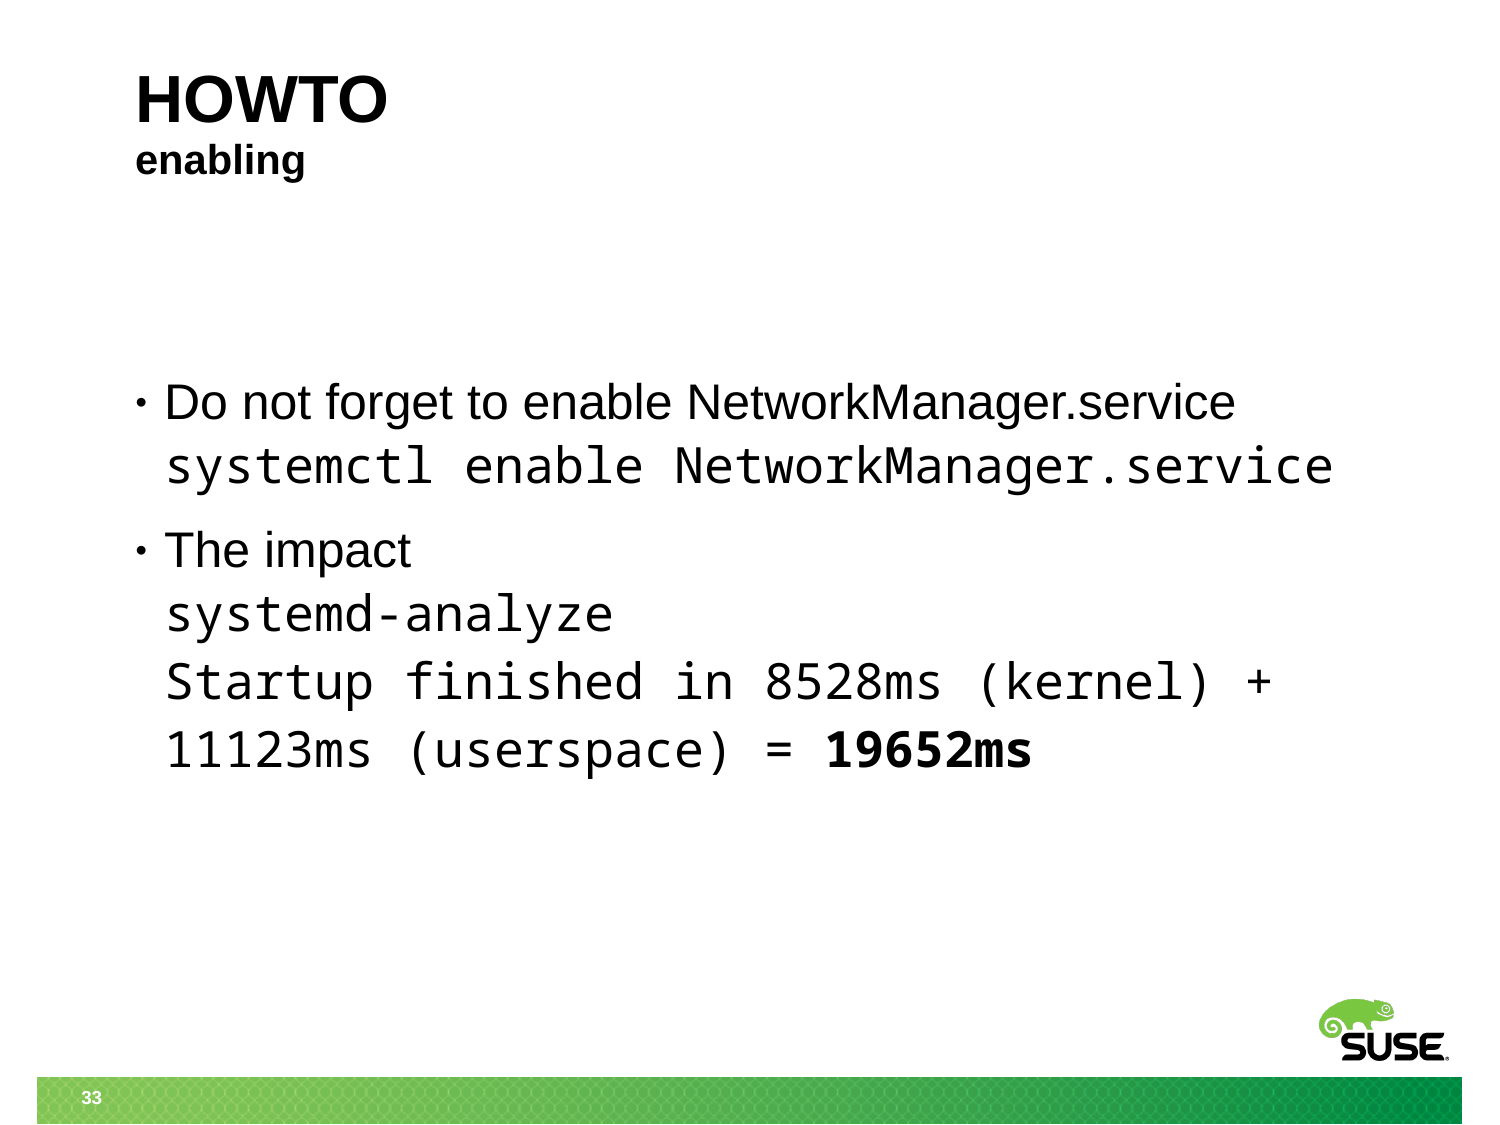

# HOWTO enabling
Do not forget to enable NetworkManager.service
systemctl enable NetworkManager.service
The impact
systemd-analyze
Startup finished in 8528ms (kernel) + 11123ms (userspace) = 19652ms